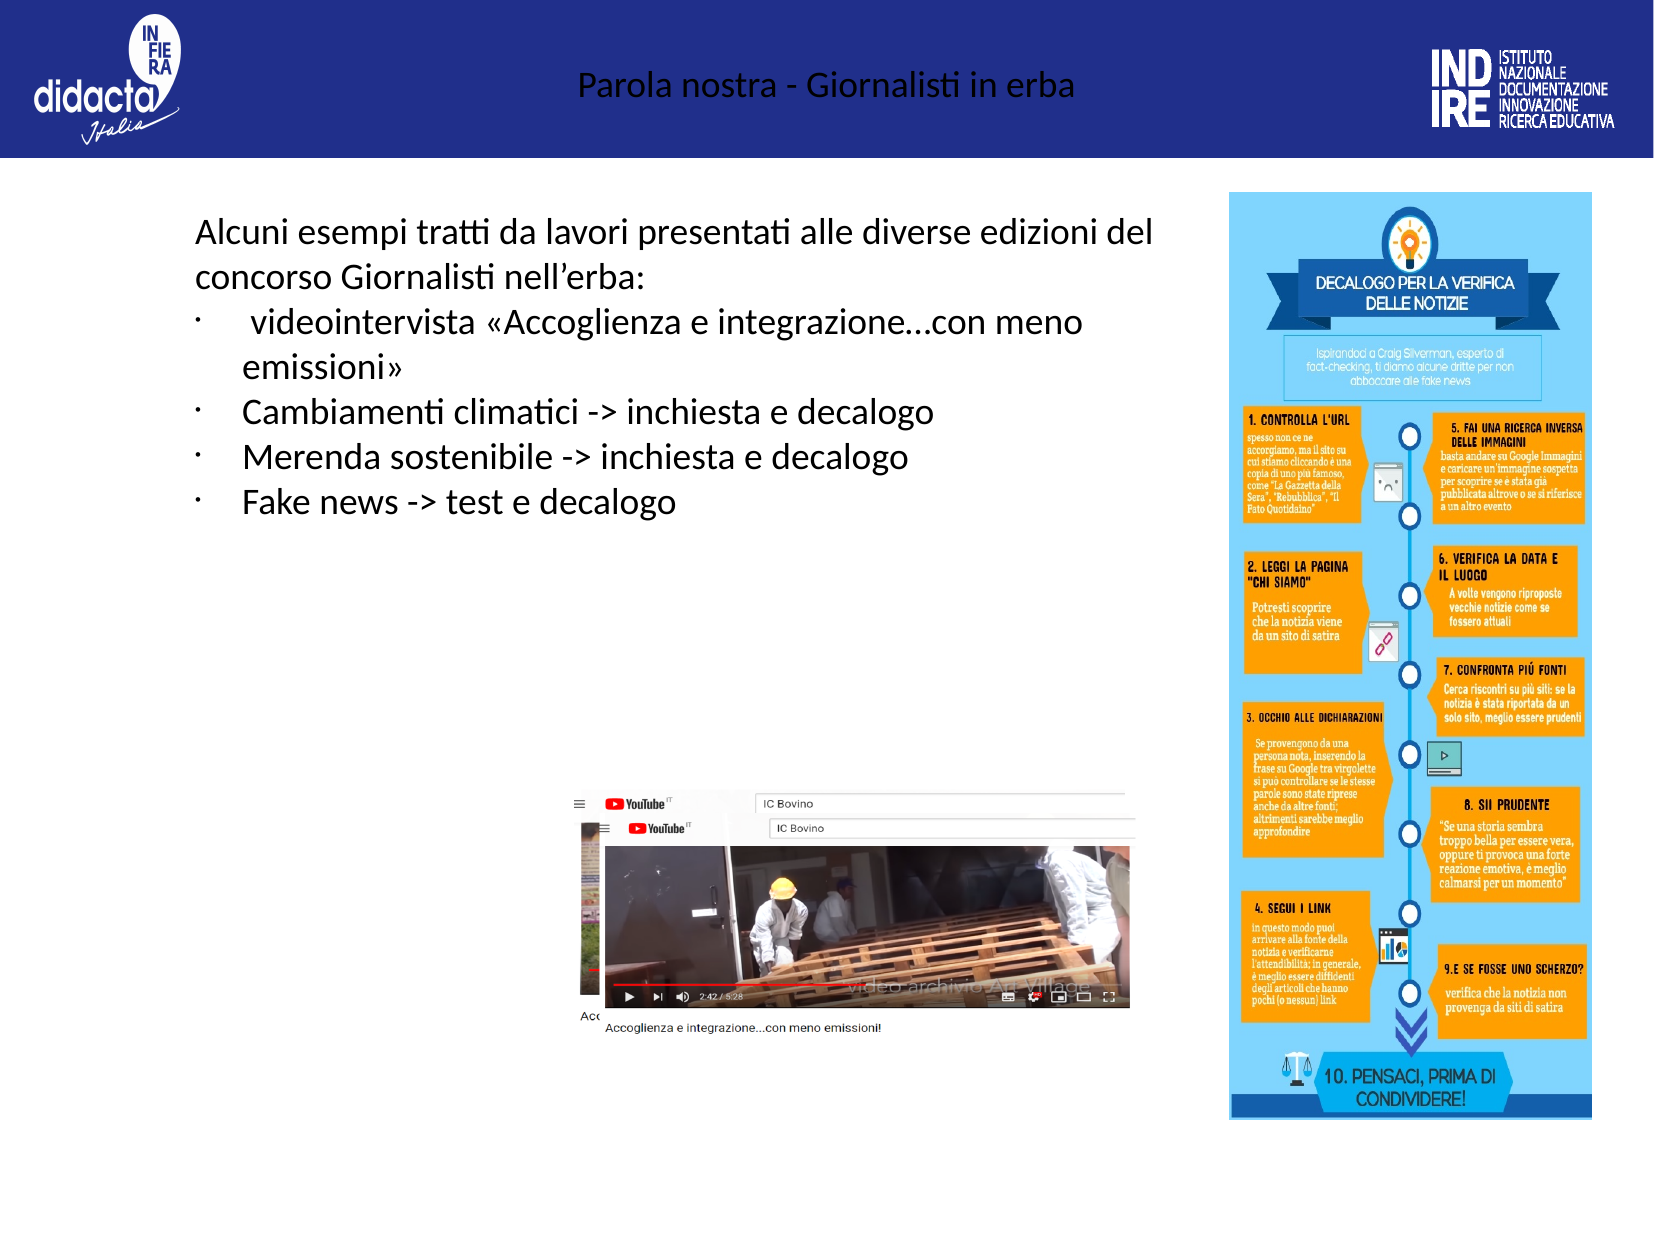

Parola nostra - Giornalisti in erba
#
Alcuni esempi tratti da lavori presentati alle diverse edizioni del concorso Giornalisti nell’erba:
 videointervista «Accoglienza e integrazione…con meno emissioni»
Cambiamenti climatici -> inchiesta e decalogo
Merenda sostenibile -> inchiesta e decalogo
Fake news -> test e decalogo